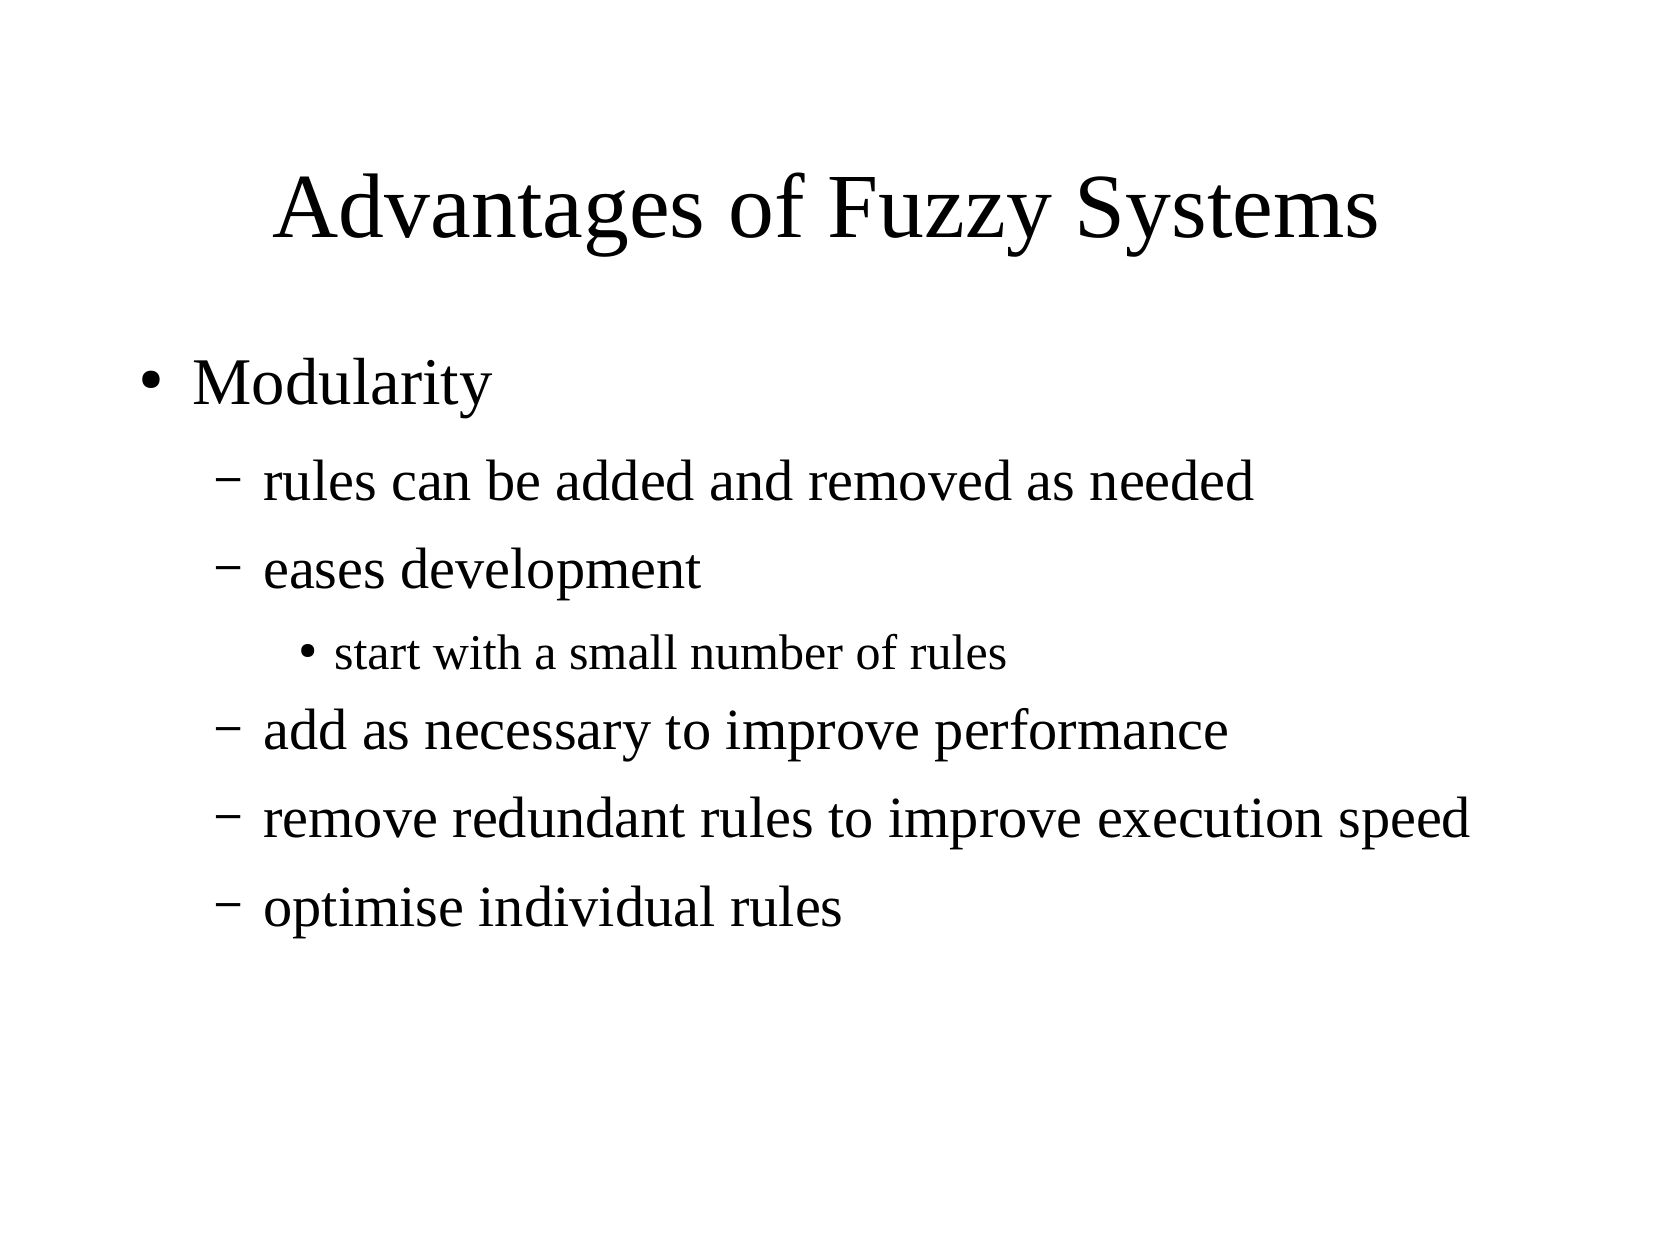

# Advantages of Fuzzy Systems
Modularity
rules can be added and removed as needed
eases development
start with a small number of rules
add as necessary to improve performance
remove redundant rules to improve execution speed
optimise individual rules